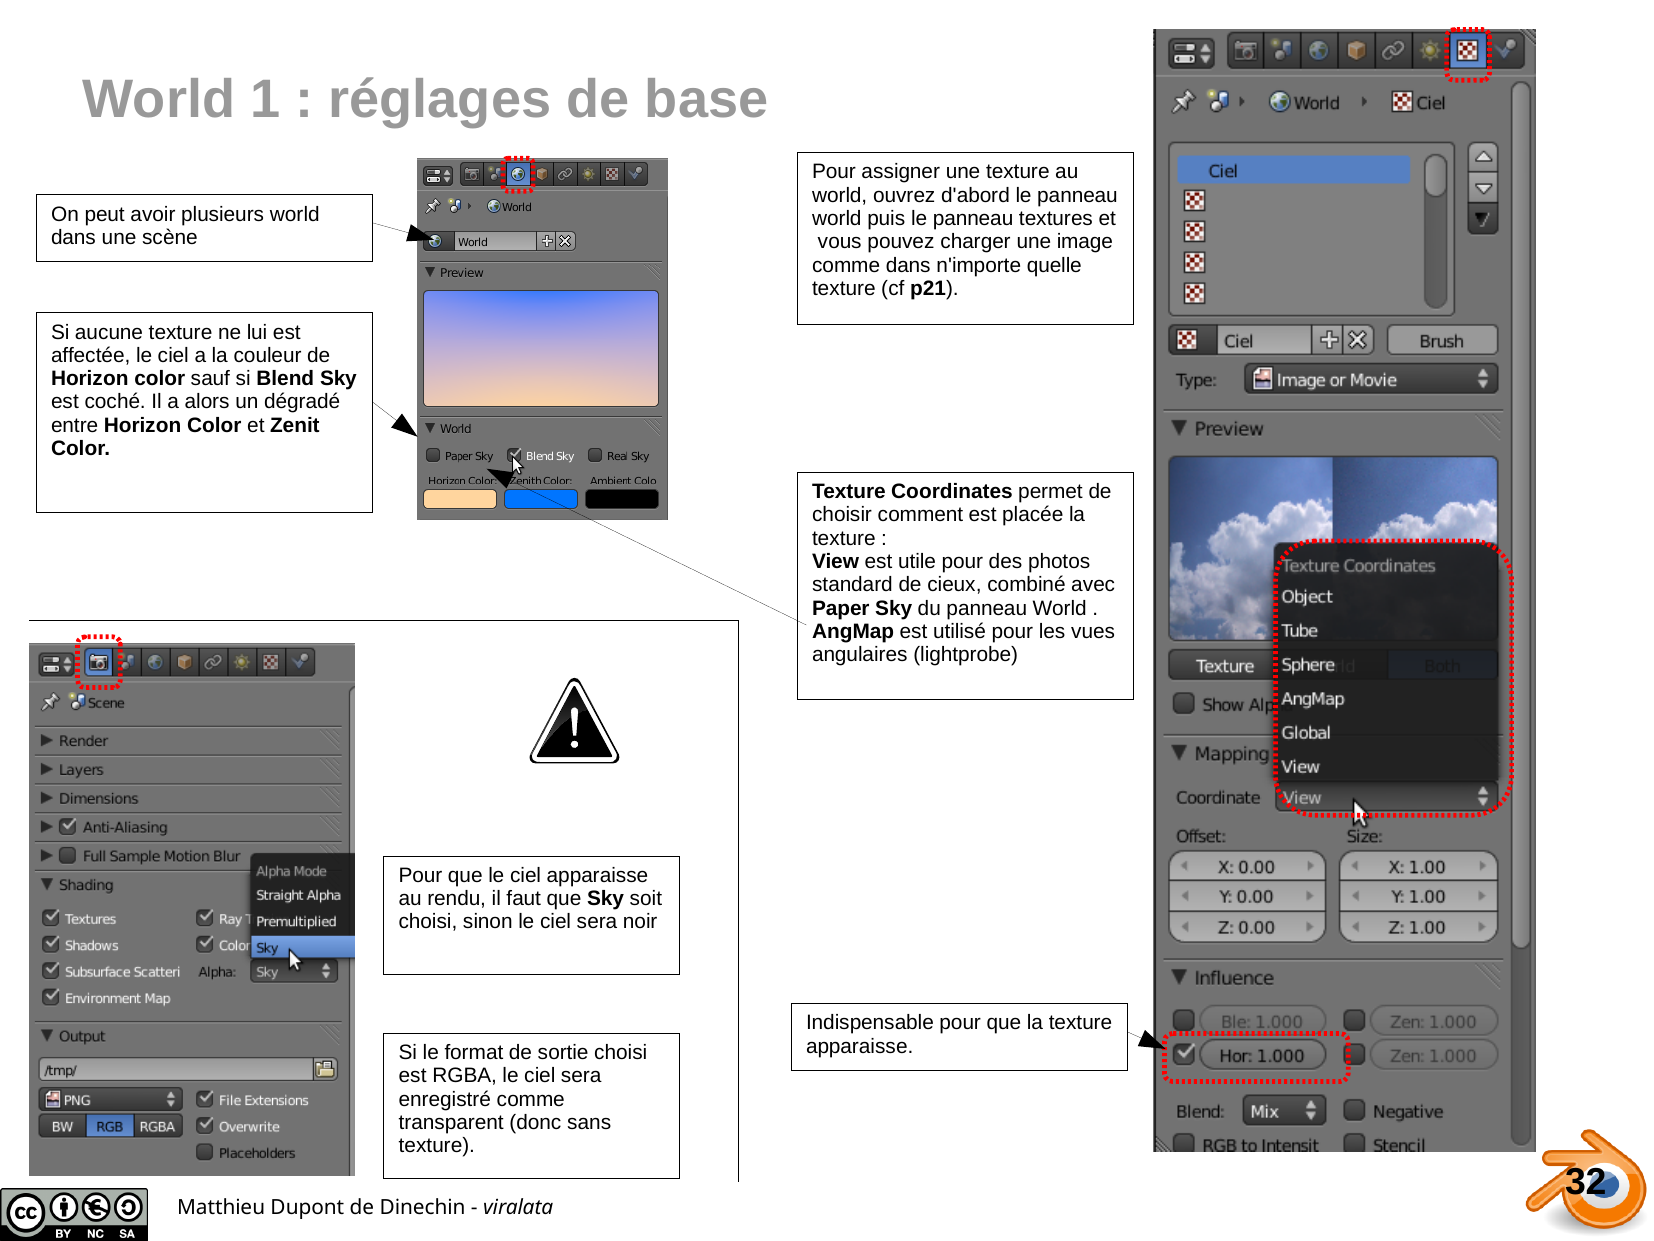

# World 1 : réglages de base
Pour assigner une texture au world, ouvrez d'abord le panneau world puis le panneau textures et vous pouvez charger une image comme dans n'importe quelle texture (cf p21).
On peut avoir plusieurs world dans une scène
Si aucune texture ne lui est affectée, le ciel a la couleur de Horizon color sauf si Blend Sky est coché. Il a alors un dégradé entre Horizon Color et Zenit Color.
Texture Coordinates permet de choisir comment est placée la texture :
View est utile pour des photos standard de cieux, combiné avec Paper Sky du panneau World .
AngMap est utilisé pour les vues angulaires (lightprobe)
Pour que le ciel apparaisse au rendu, il faut que Sky soit choisi, sinon le ciel sera noir
Indispensable pour que la texture apparaisse.
Si le format de sortie choisi est RGBA, le ciel sera enregistré comme transparent (donc sans texture).
32
Cours Blender Mars 2010